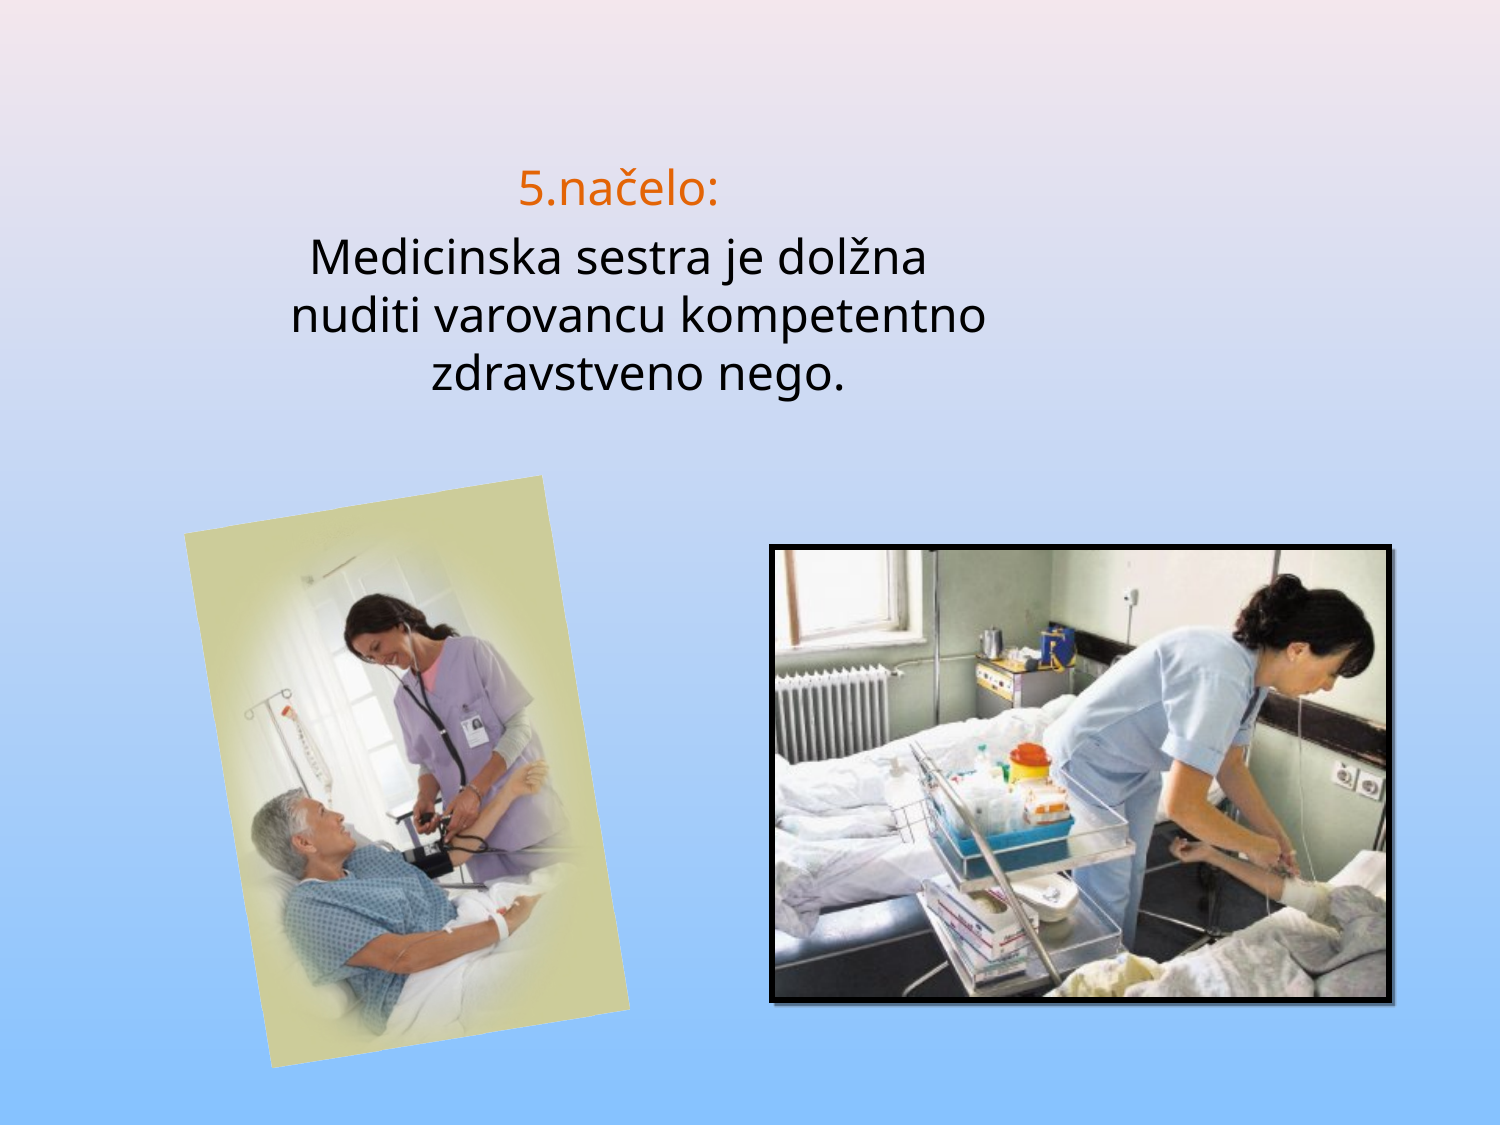

# 5.načelo:
Medicinska sestra je dolžna nuditi varovancu kompetentno zdravstveno nego.